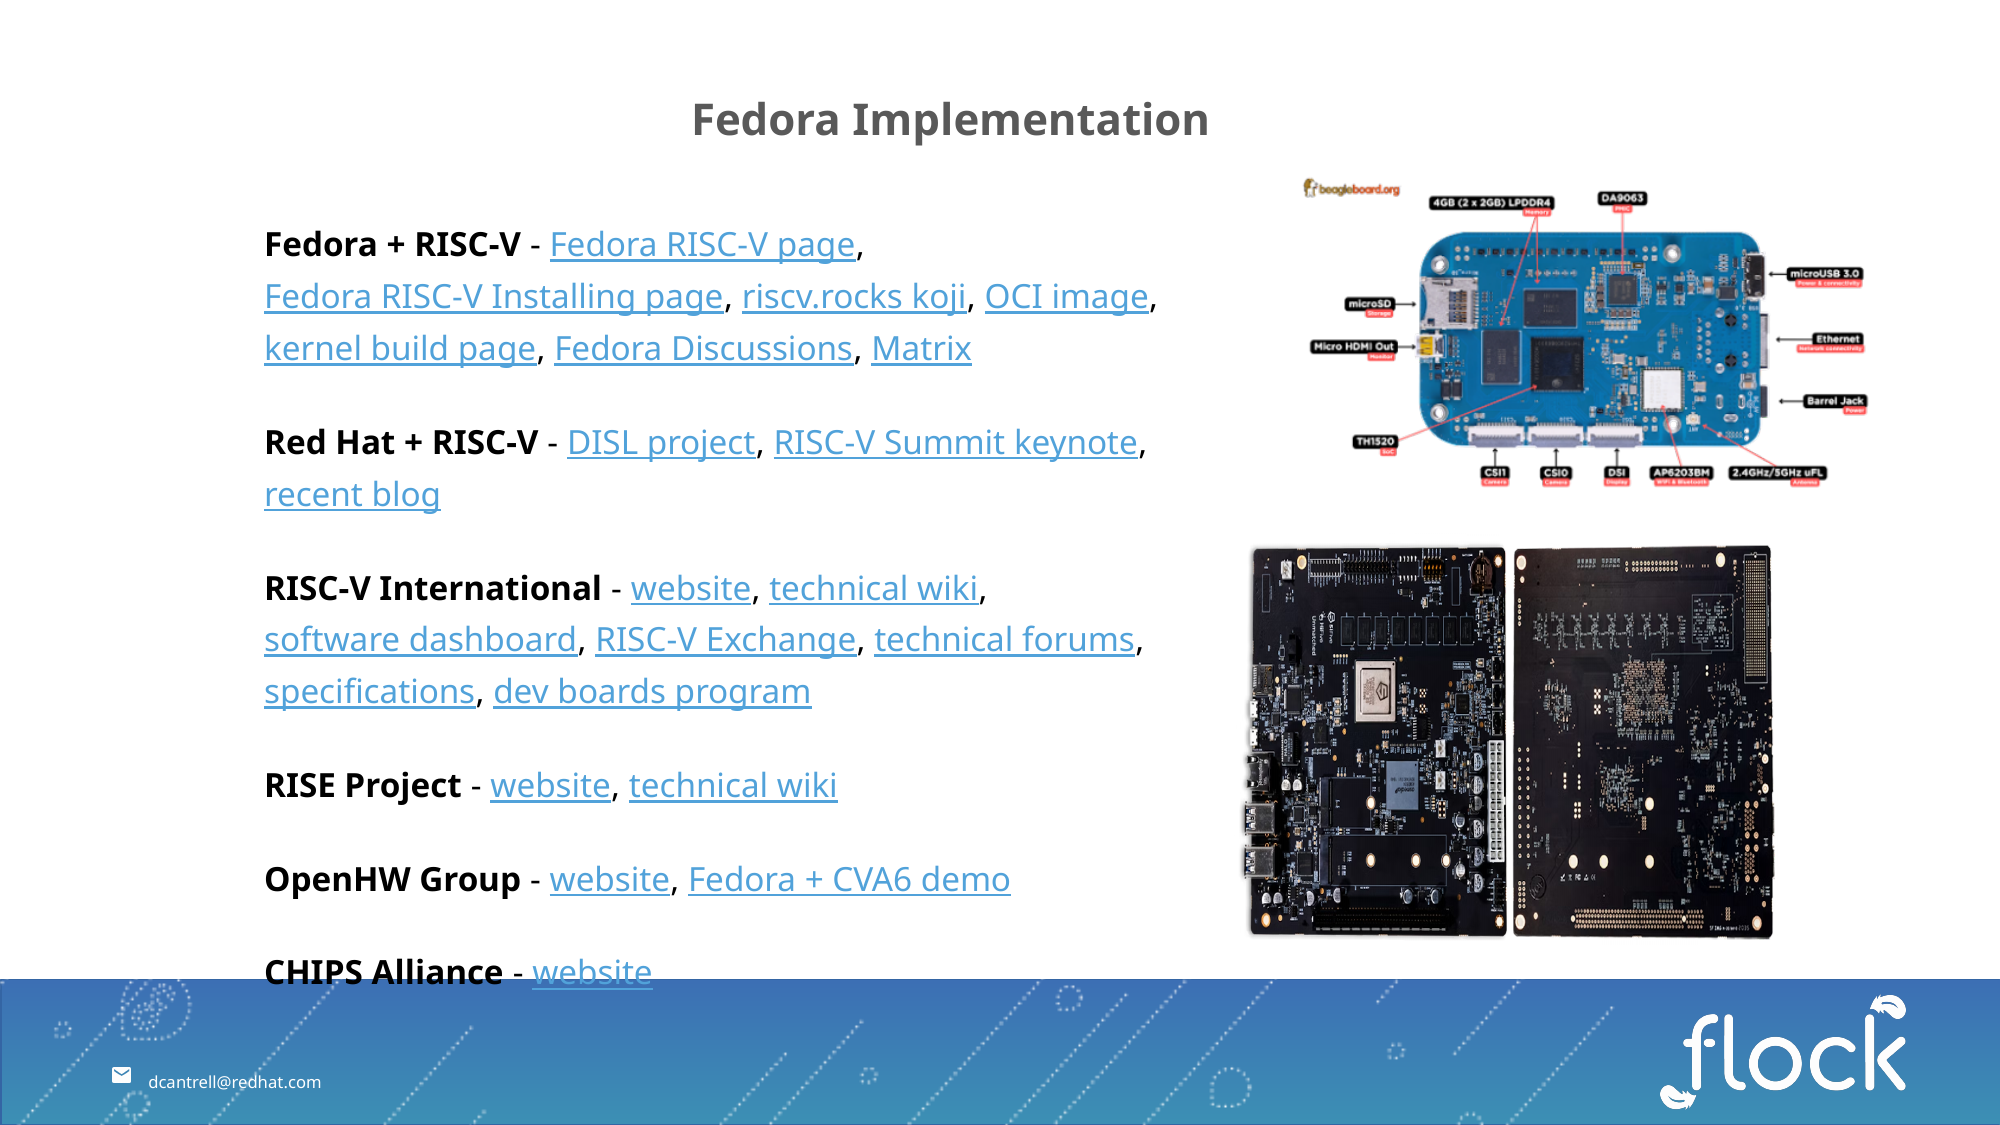

Fedora Implementation
Fedora + RISC-V - Fedora RISC-V page, Fedora RISC-V Installing page, riscv.rocks koji, OCI image, kernel build page, Fedora Discussions, Matrix
Red Hat + RISC-V - DISL project, RISC-V Summit keynote, recent blog
RISC-V International - website, technical wiki, software dashboard, RISC-V Exchange, technical forums, specifications, dev boards program
RISE Project - website, technical wiki
OpenHW Group - website, Fedora + CVA6 demo
CHIPS Alliance - website
# dcantrell@redhat.com